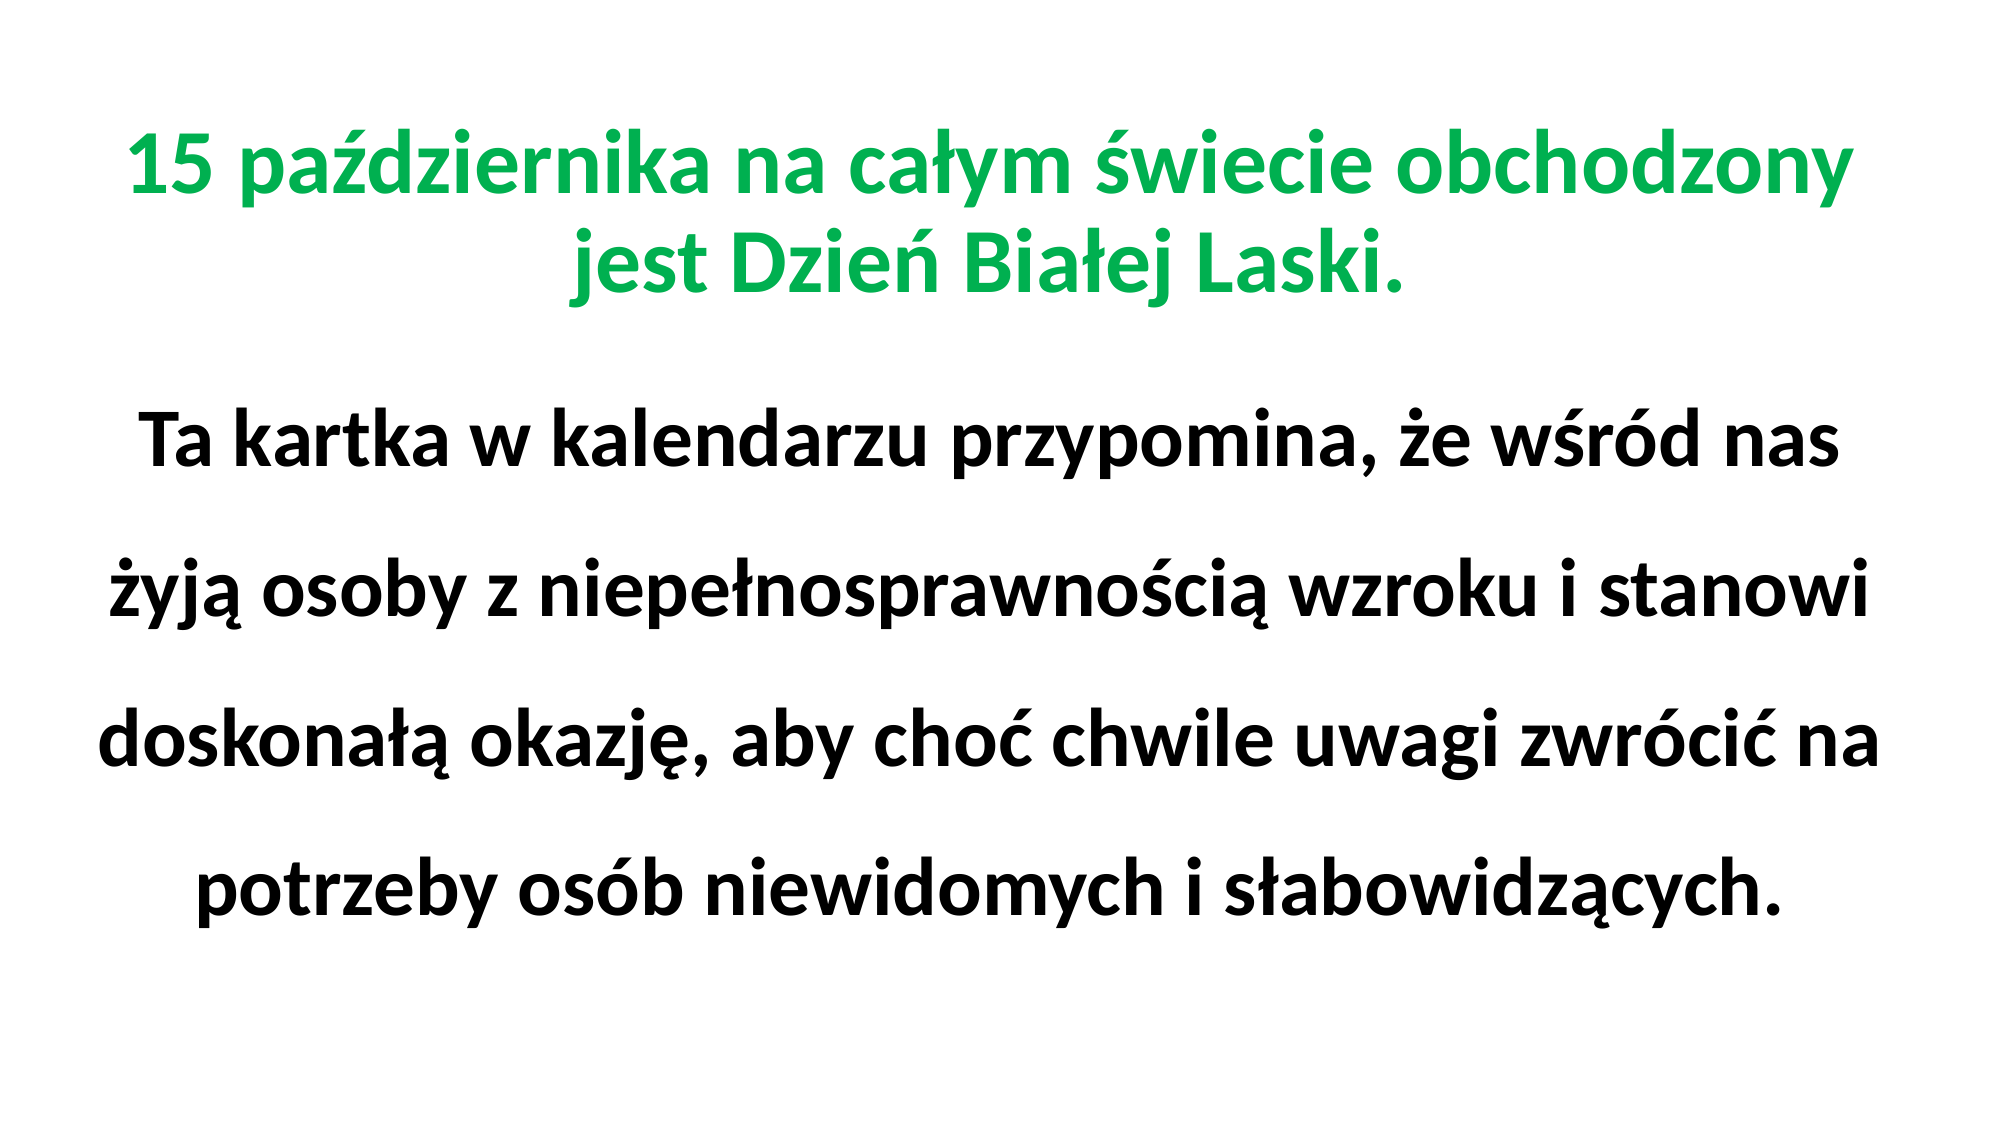

# 15 października na całym świecie obchodzony jest Dzień Białej Laski.
Ta kartka w kalendarzu przypomina, że wśród nas żyją osoby z niepełnosprawnością wzroku i stanowi doskonałą okazję, aby choć chwile uwagi zwrócić na potrzeby osób niewidomych i słabowidzących.